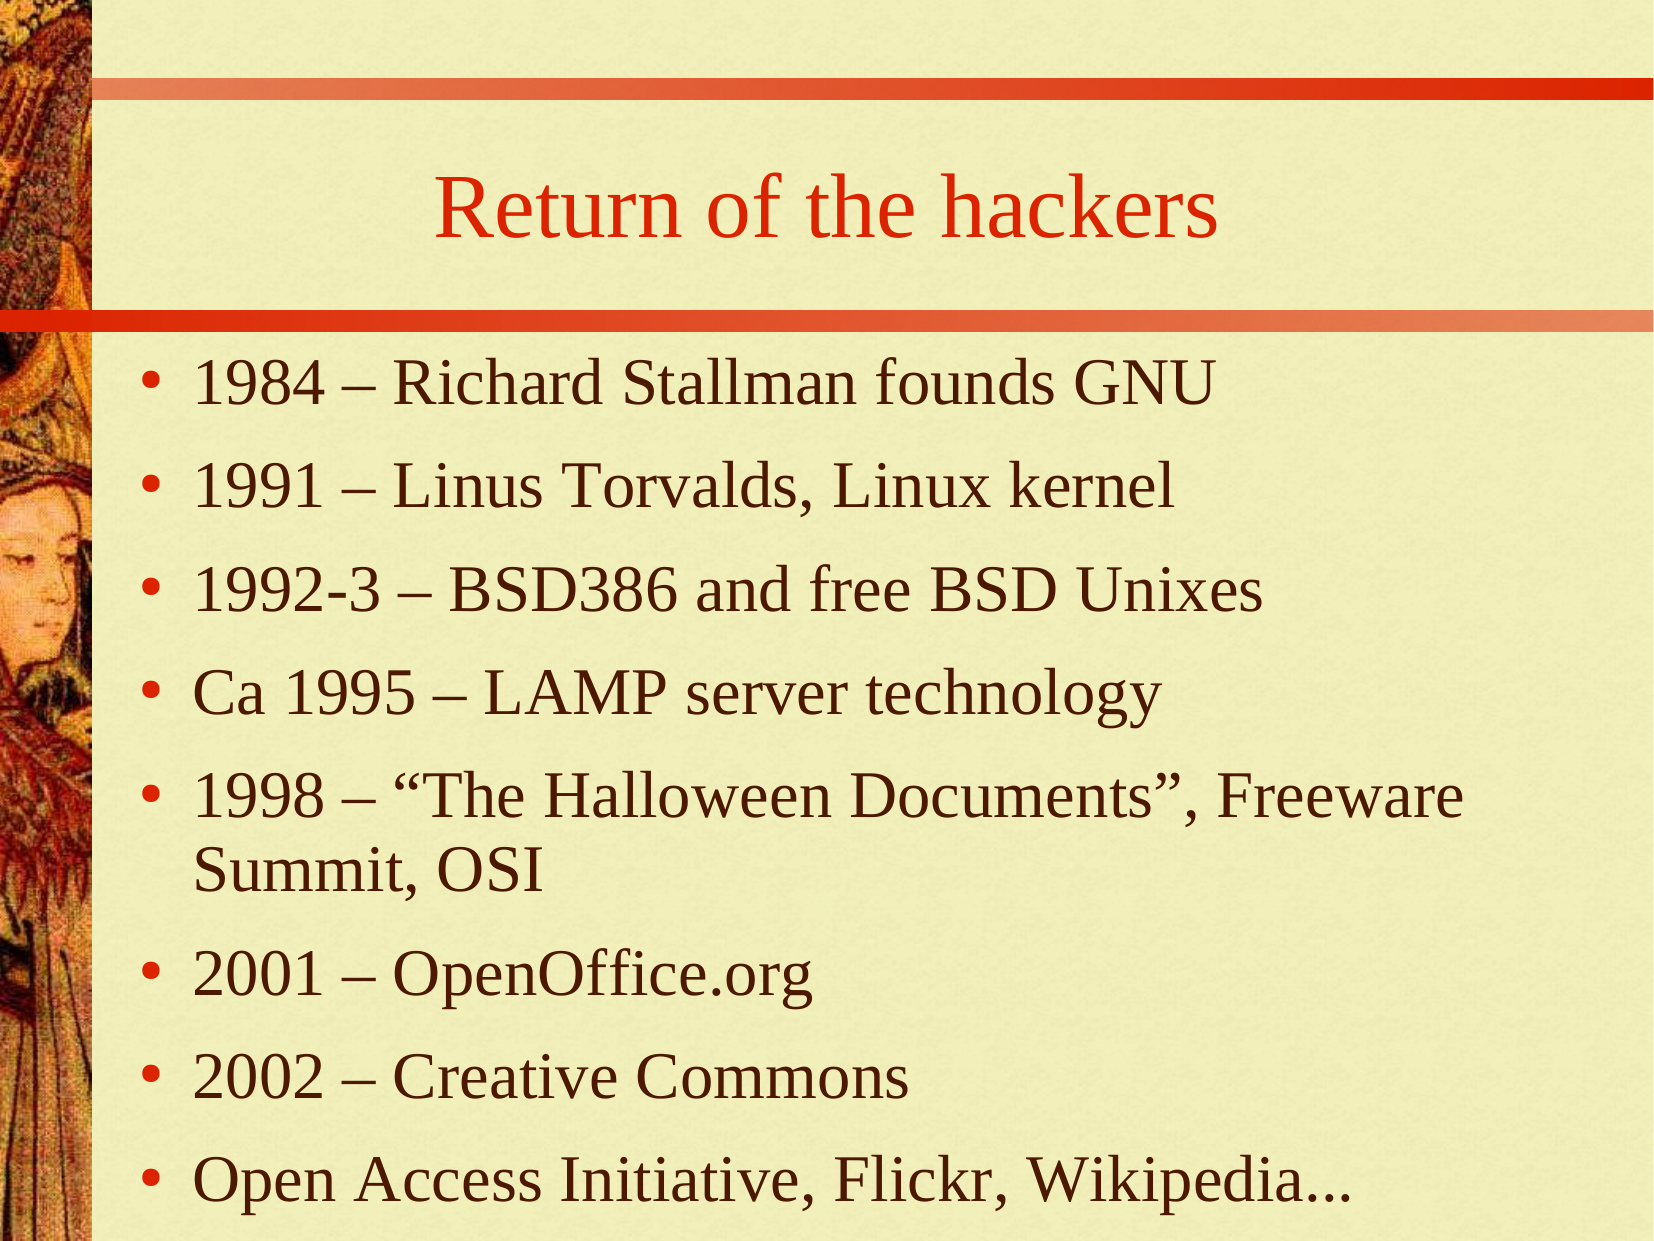

# Return of the hackers
1984 – Richard Stallman founds GNU
1991 – Linus Torvalds, Linux kernel
1992-3 – BSD386 and free BSD Unixes
Ca 1995 – LAMP server technology
1998 – “The Halloween Documents”, Freeware Summit, OSI
2001 – OpenOffice.org
2002 – Creative Commons
Open Access Initiative, Flickr, Wikipedia...